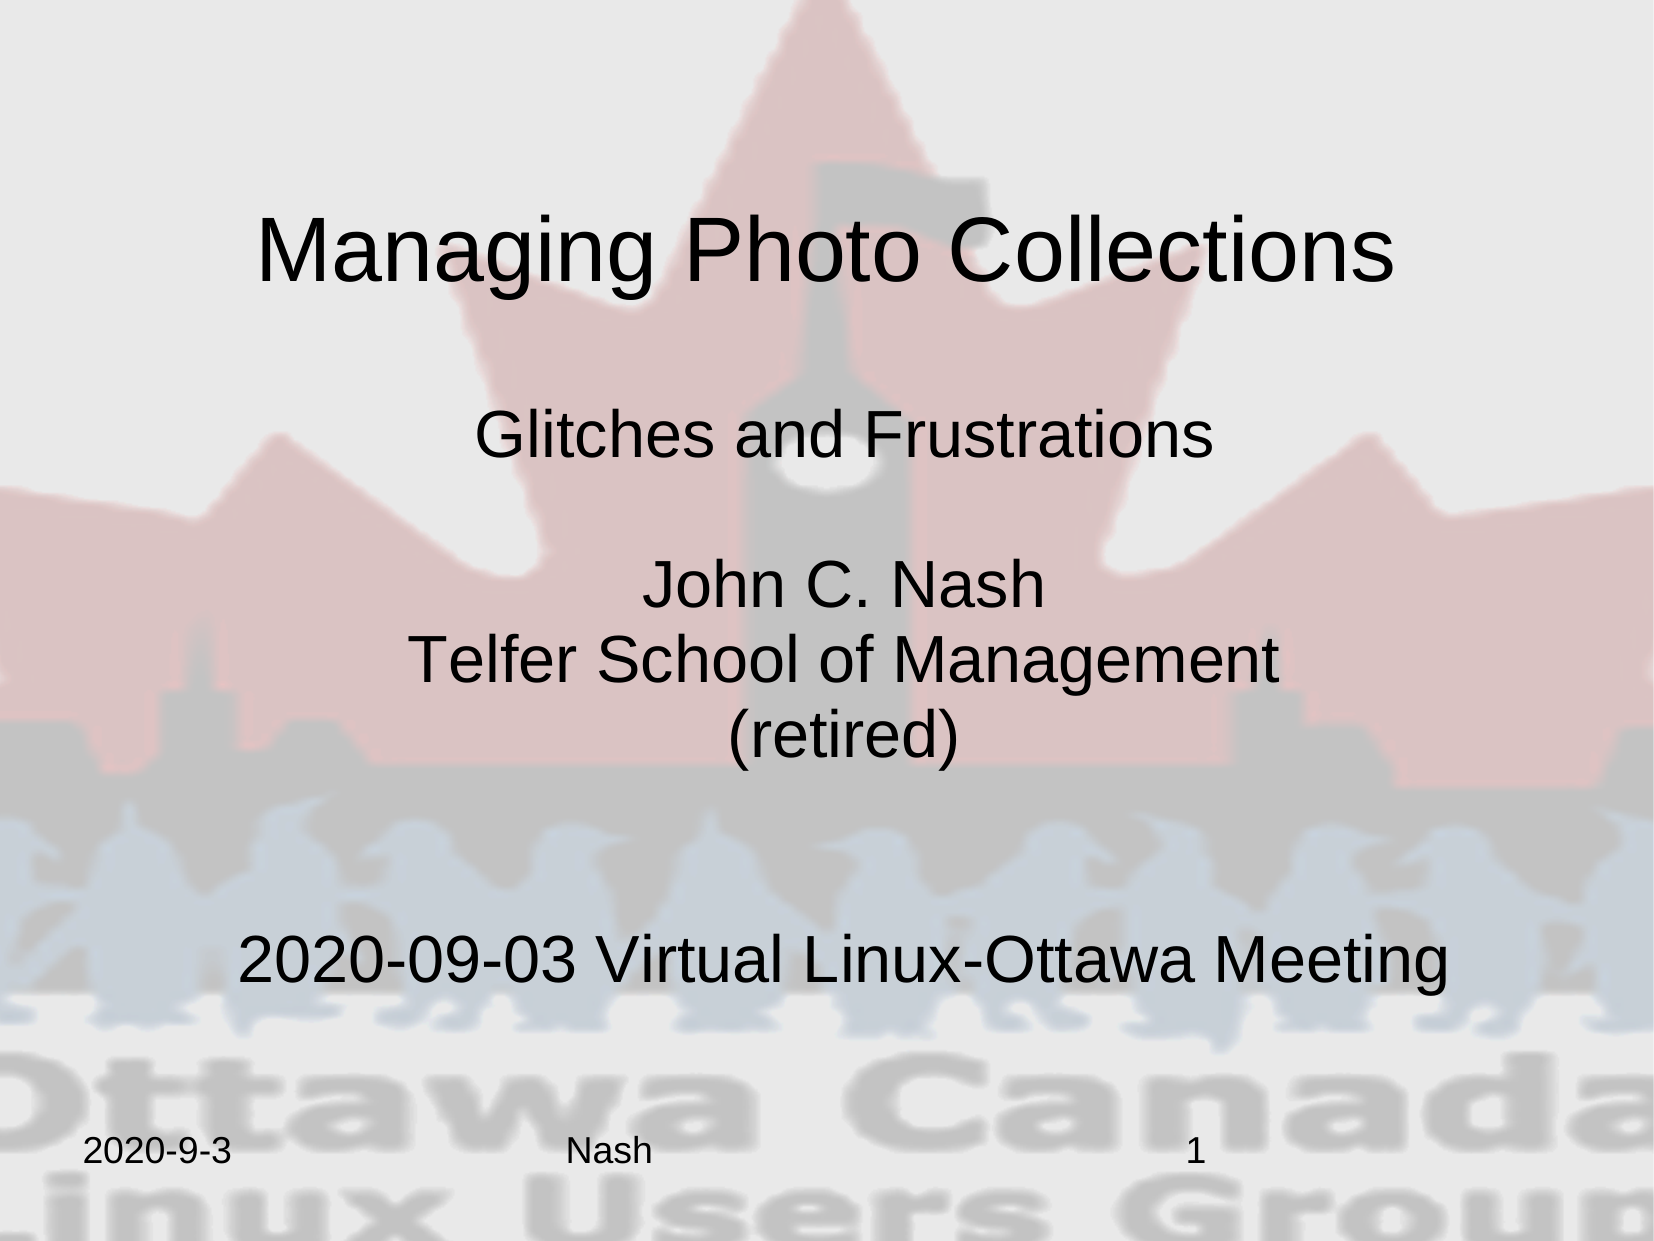

# Managing Photo Collections
Glitches and Frustrations
John C. Nash
Telfer School of Management
(retired)
2020-09-03 Virtual Linux-Ottawa Meeting
1